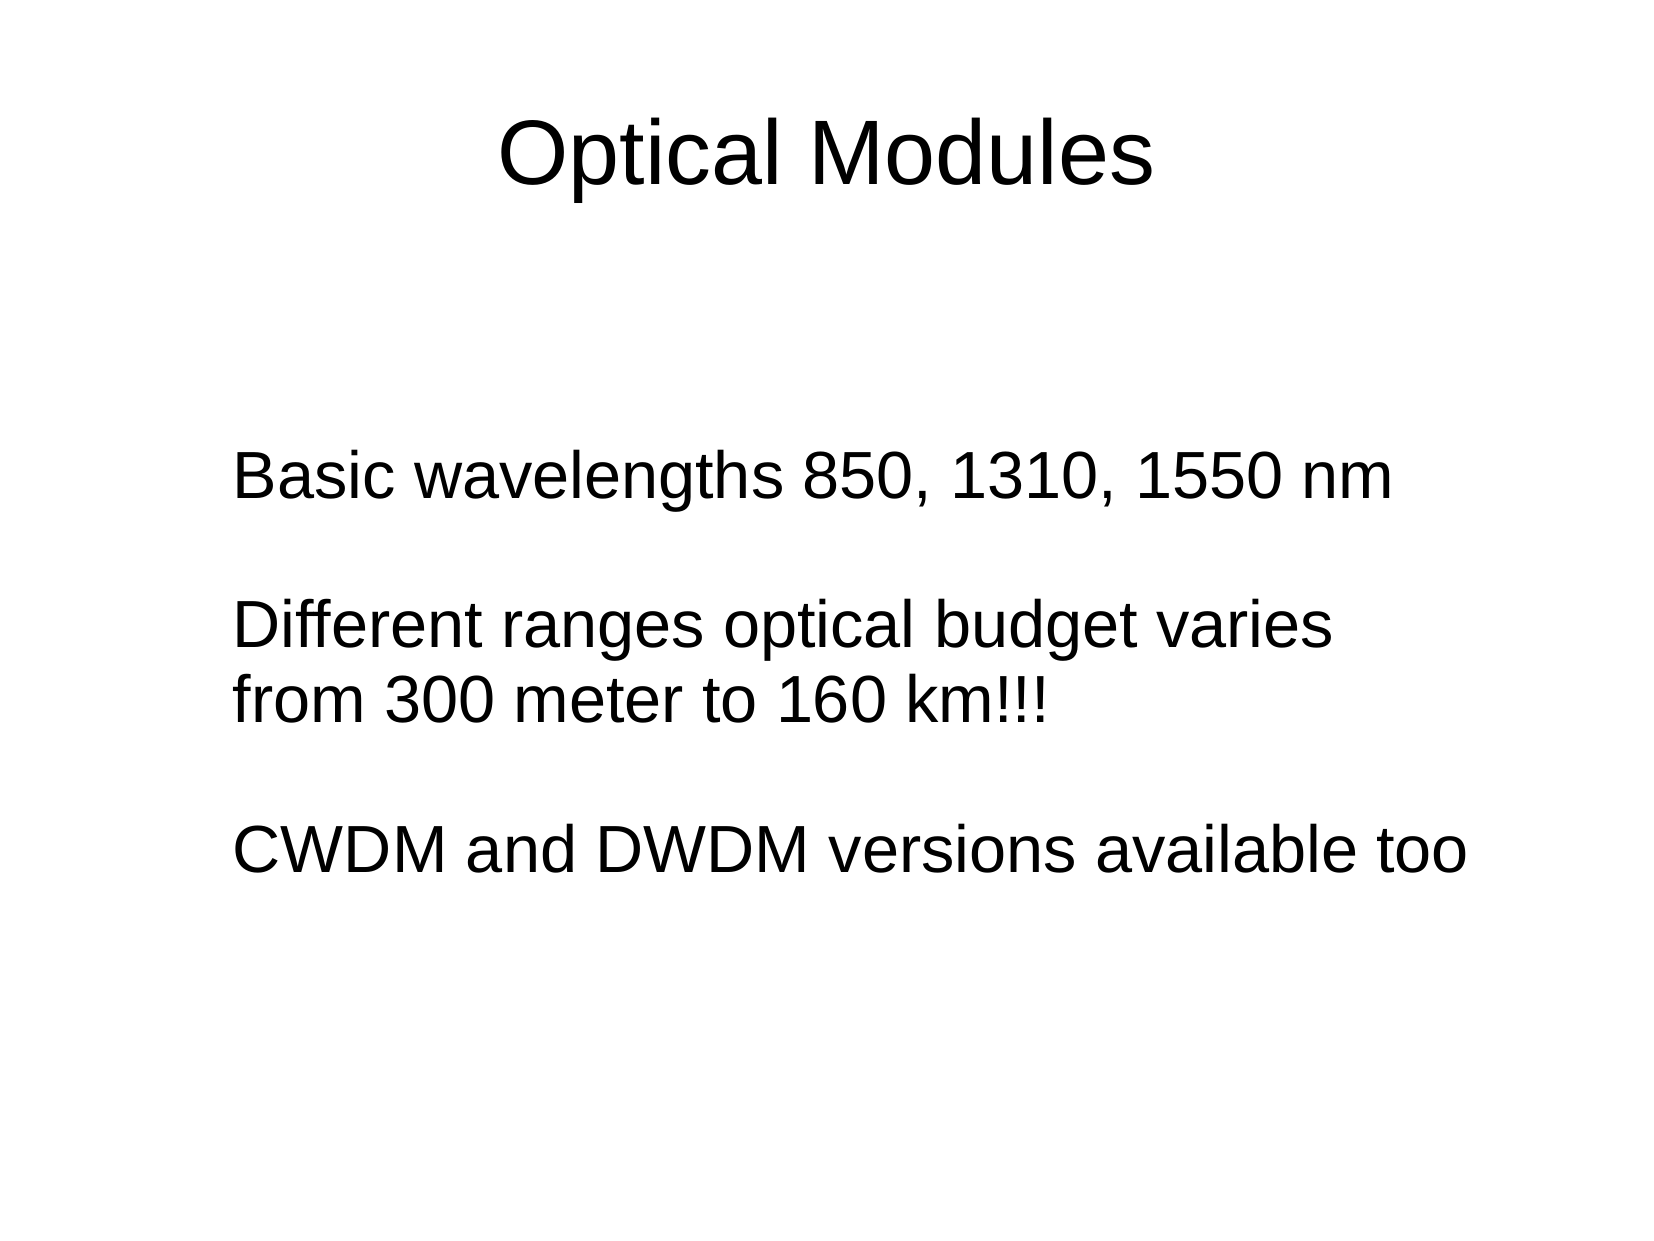

# Optical Modules
		Basic wavelengths 850, 1310, 1550 nm
		Different ranges optical budget varies
		from 300 meter to 160 km!!!
		CWDM and DWDM versions available too